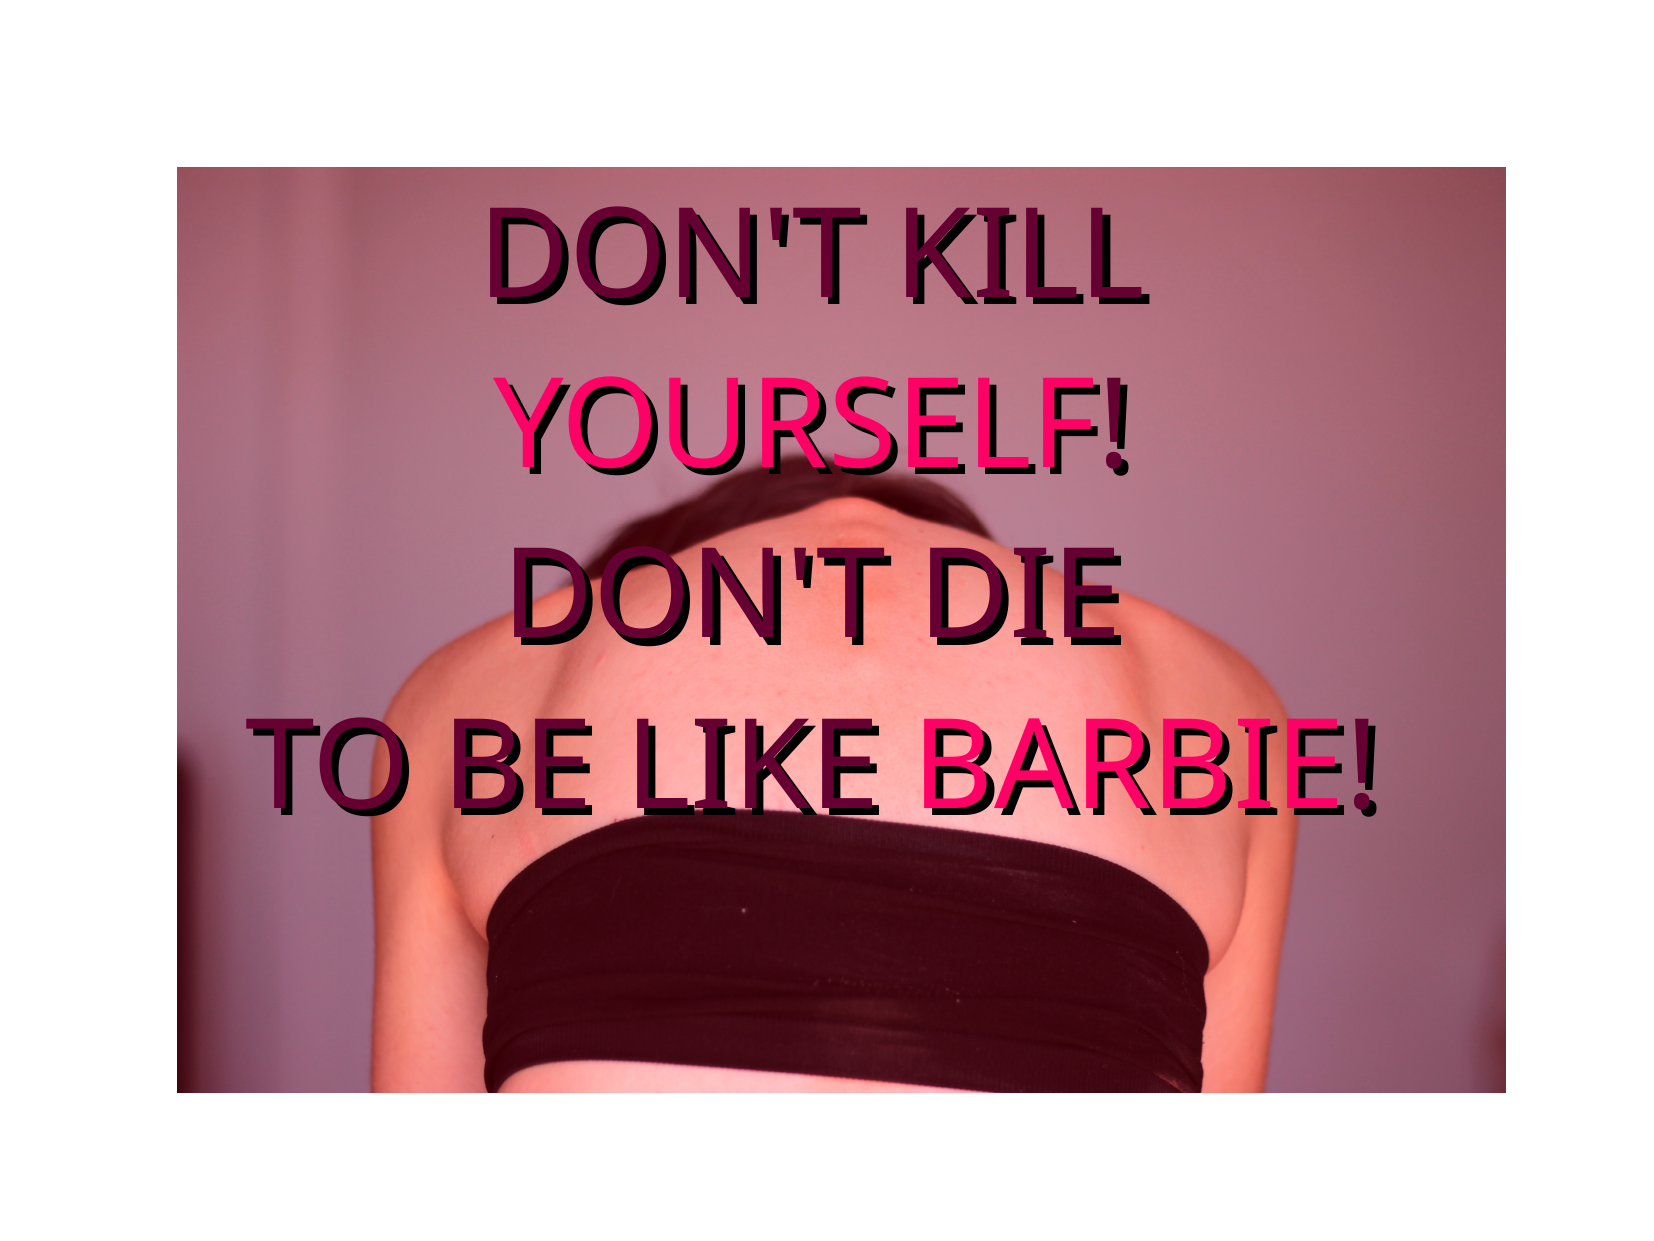

DON'T KILL YOURSELF!
DON'T DIE
TO BE LIKE BARBIE!